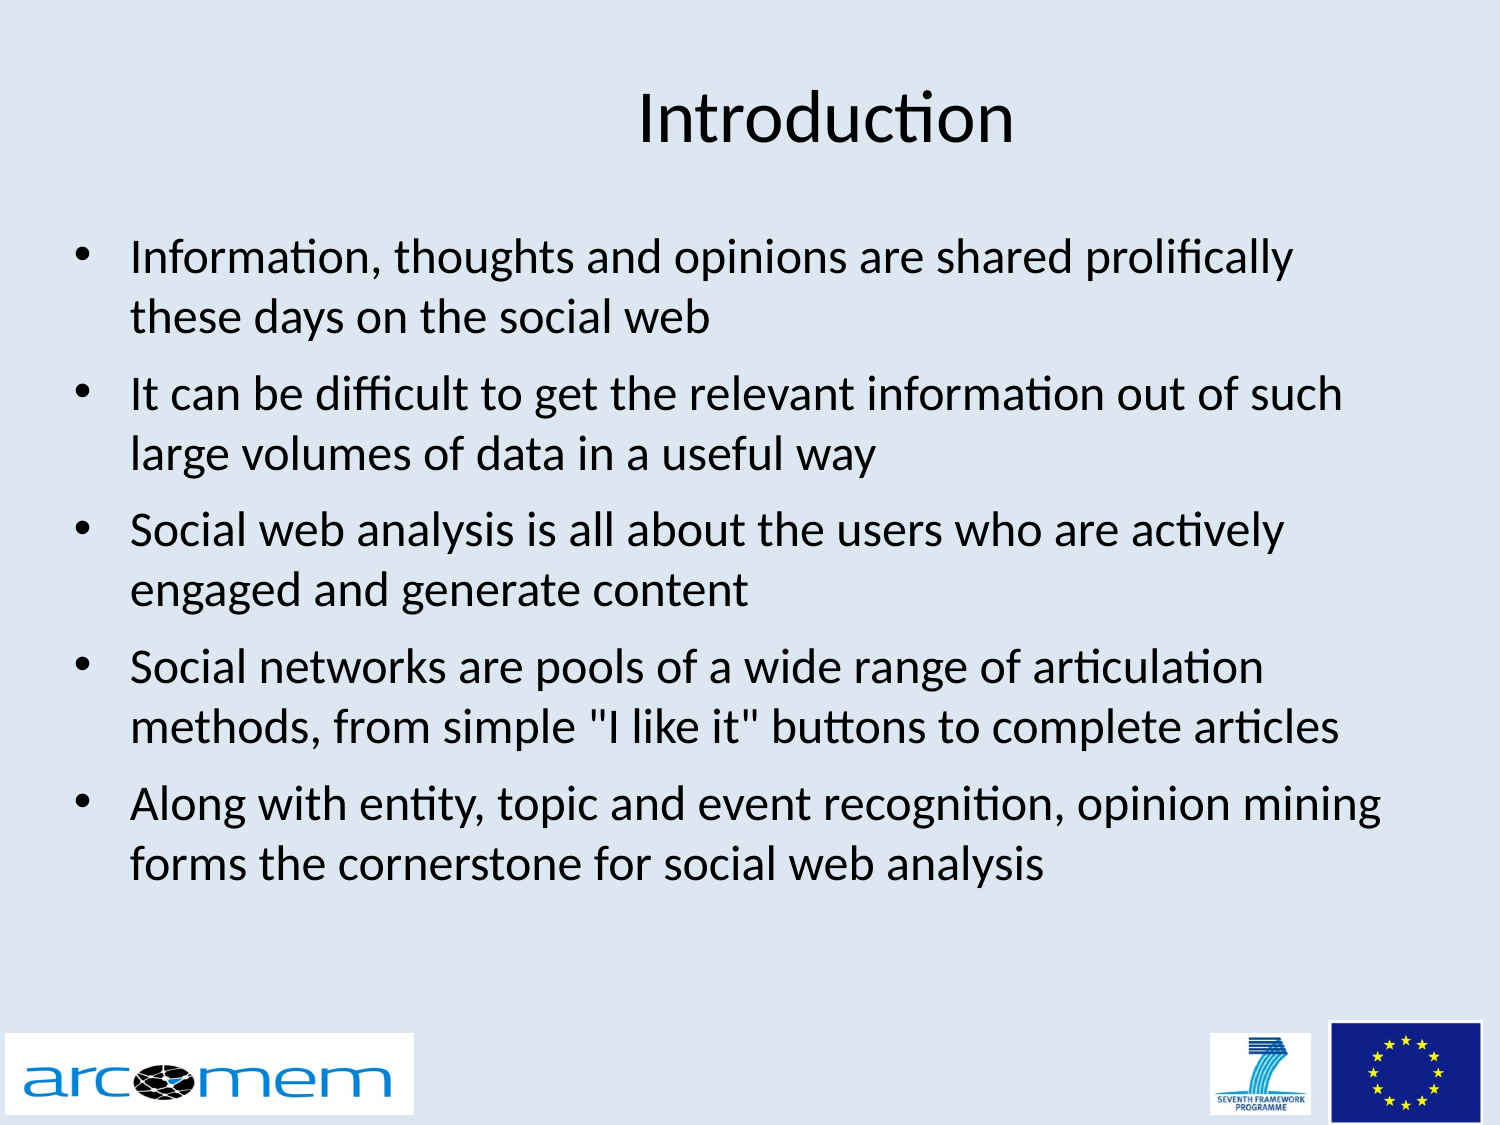

# Introduction
Information, thoughts and opinions are shared prolifically these days on the social web
It can be difficult to get the relevant information out of such large volumes of data in a useful way
Social web analysis is all about the users who are actively engaged and generate content
Social networks are pools of a wide range of articulation methods, from simple "I like it" buttons to complete articles
Along with entity, topic and event recognition, opinion mining forms the cornerstone for social web analysis